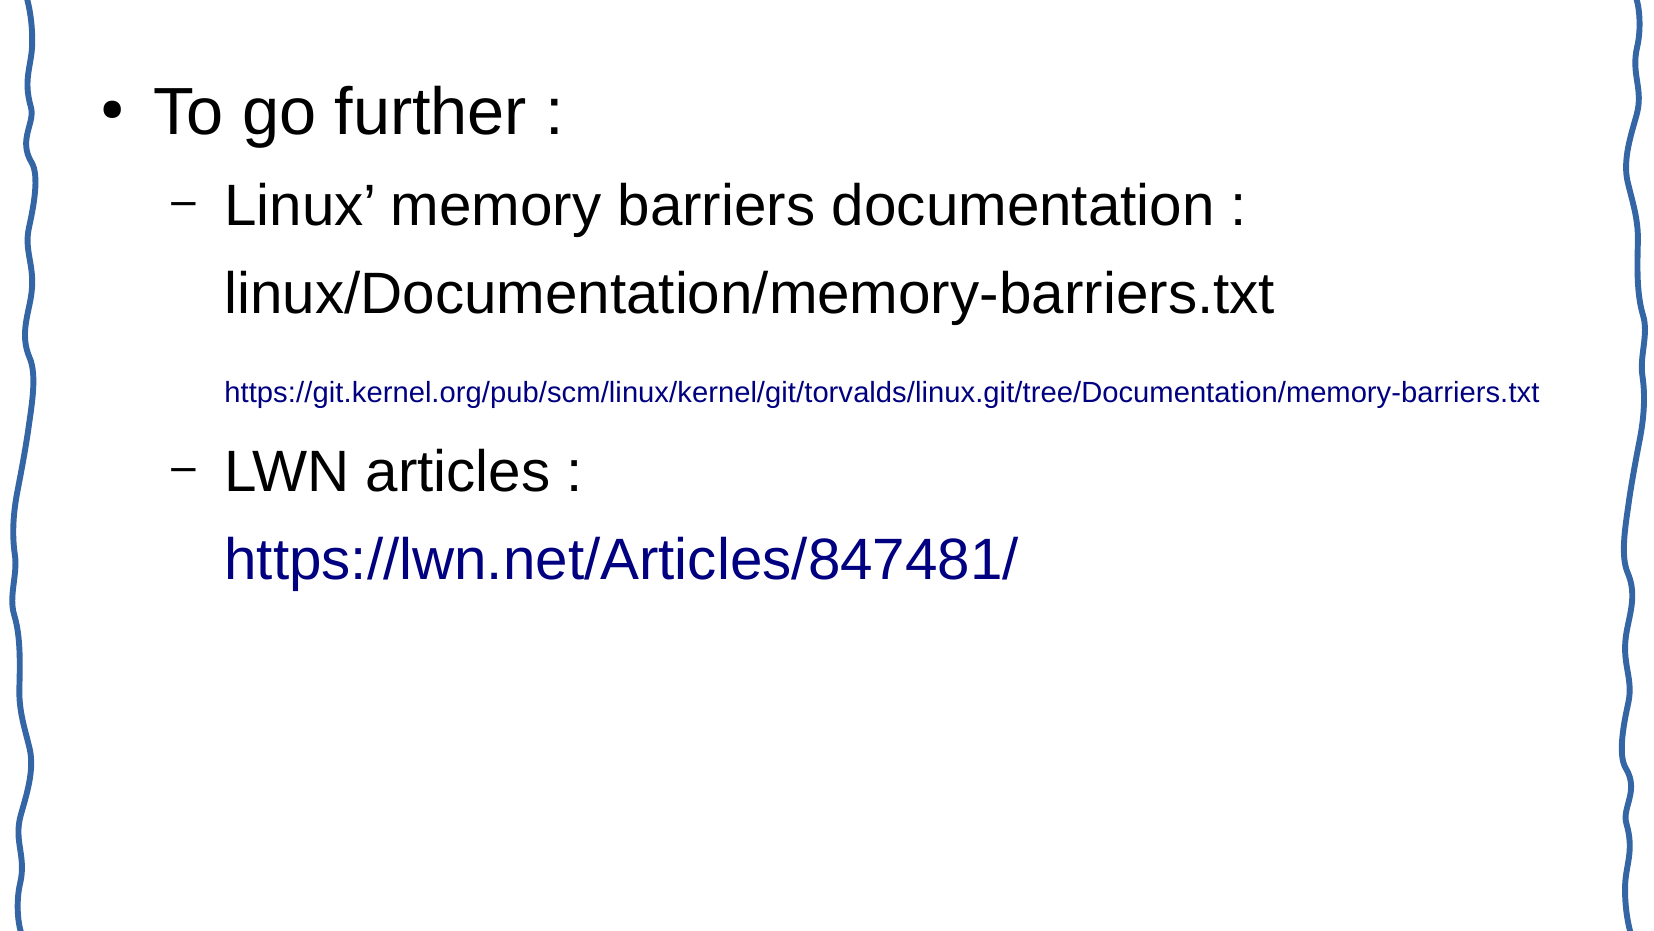

#
To go further :
Linux’ memory barriers documentation :
linux/Documentation/memory-barriers.txt
https://git.kernel.org/pub/scm/linux/kernel/git/torvalds/linux.git/tree/Documentation/memory-barriers.txt
LWN articles :
https://lwn.net/Articles/847481/